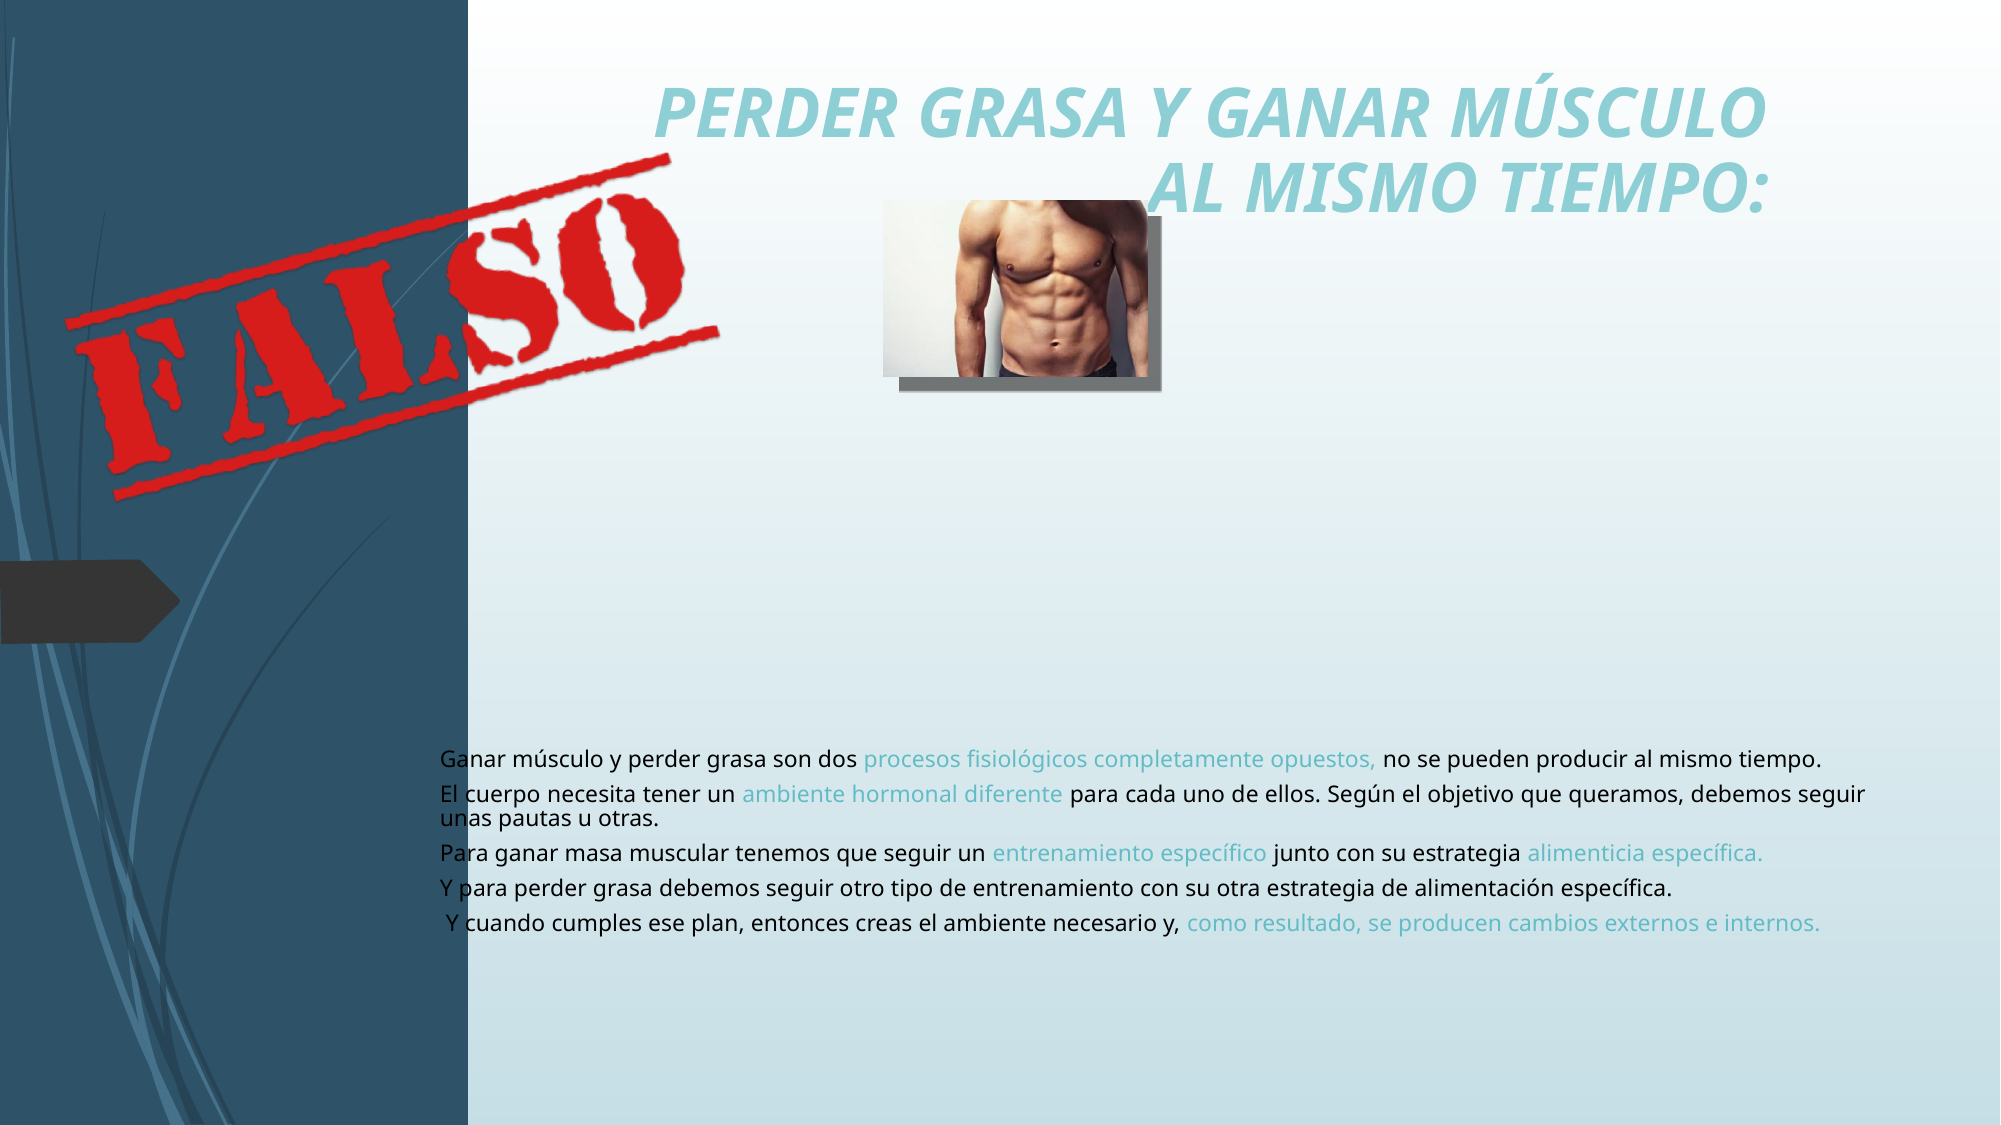

PERDER GRASA Y GANAR MÚSCULO AL MISMO TIEMPO:
# Ganar músculo y perder grasa son dos procesos fisiológicos completamente opuestos, no se pueden producir al mismo tiempo.
El cuerpo necesita tener un ambiente hormonal diferente para cada uno de ellos. Según el objetivo que queramos, debemos seguir unas pautas u otras.
Para ganar masa muscular tenemos que seguir un entrenamiento específico junto con su estrategia alimenticia específica.
Y para perder grasa debemos seguir otro tipo de entrenamiento con su otra estrategia de alimentación específica.
 Y cuando cumples ese plan, entonces creas el ambiente necesario y, como resultado, se producen cambios externos e internos.